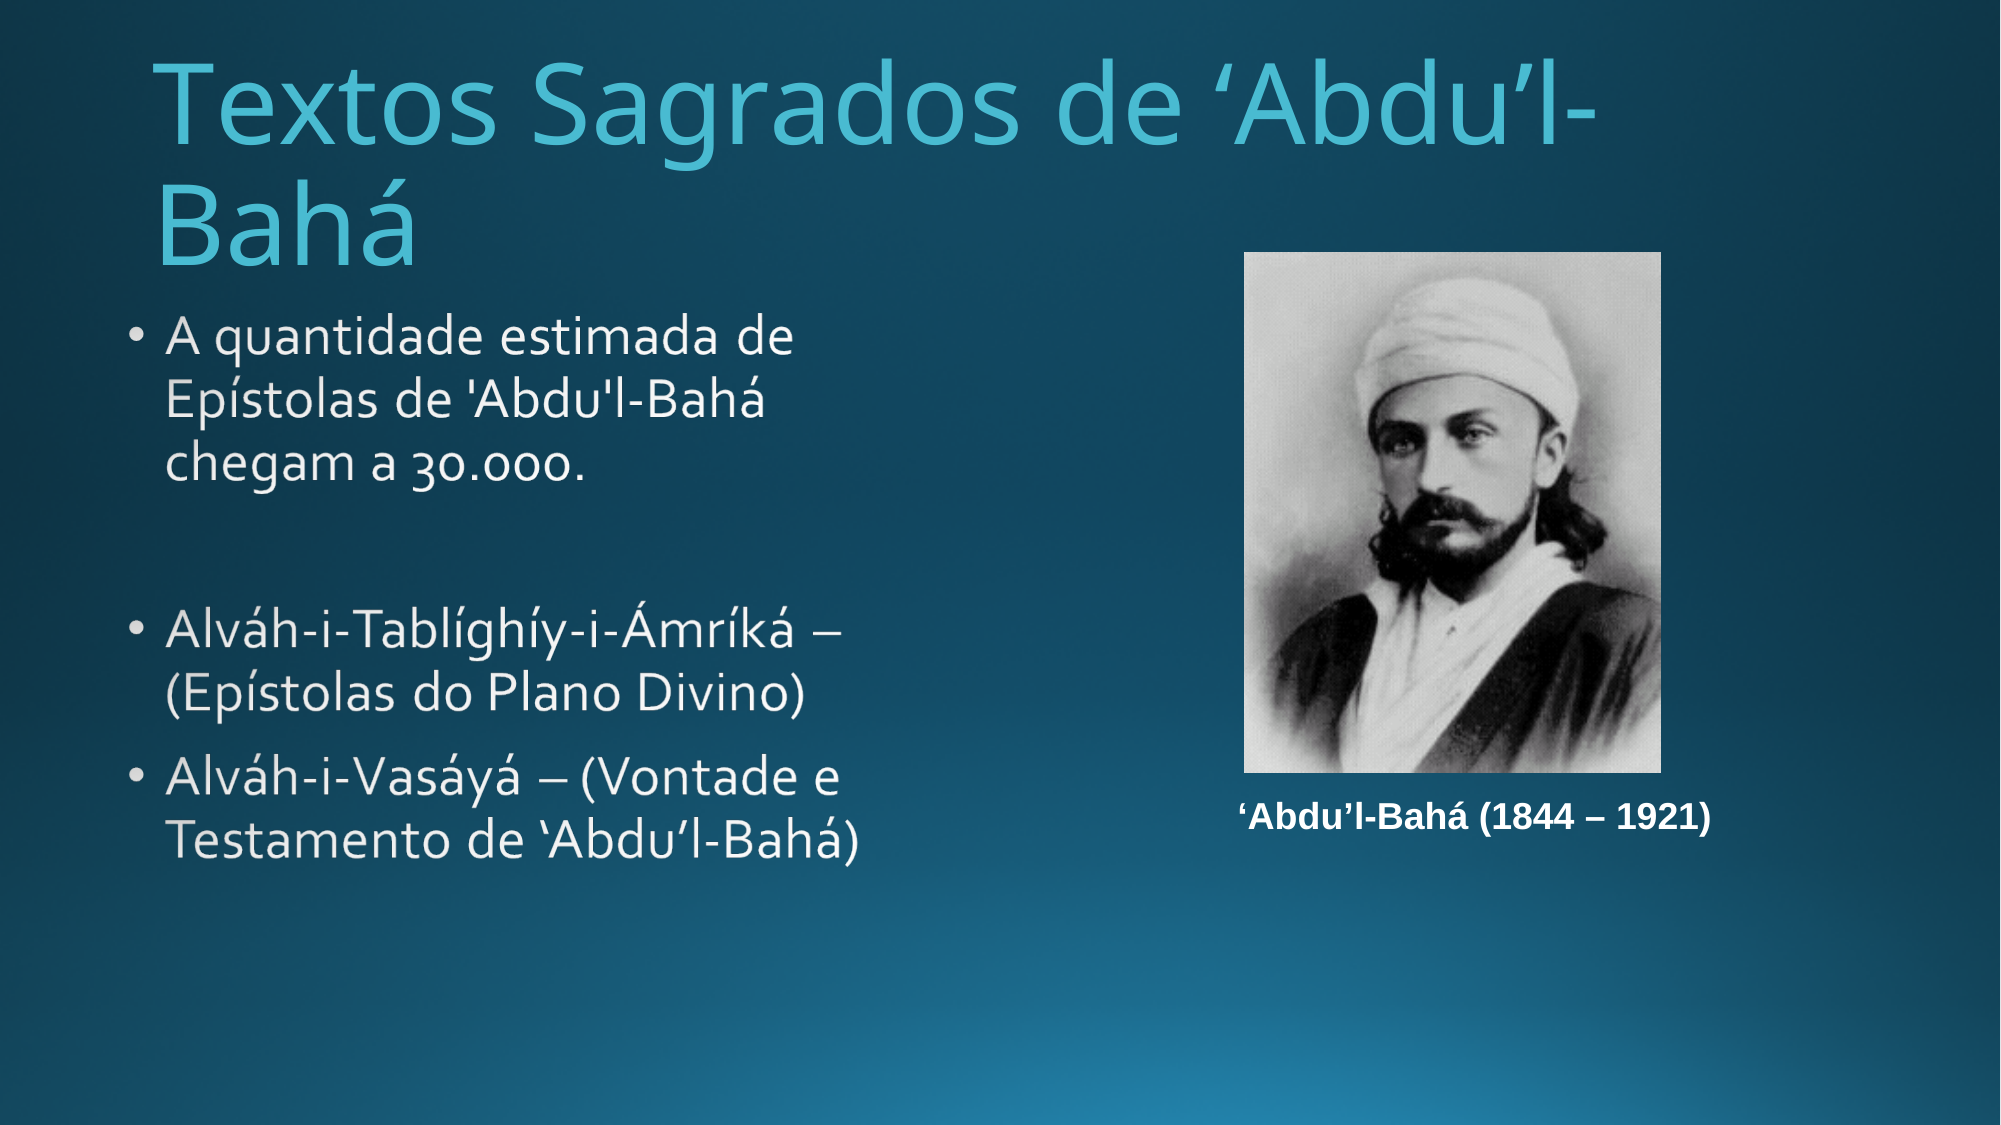

# Textos Sagrados de ‘Abdu’l-Bahá
‘Abdu’l-Bahá (1844 – 1921)